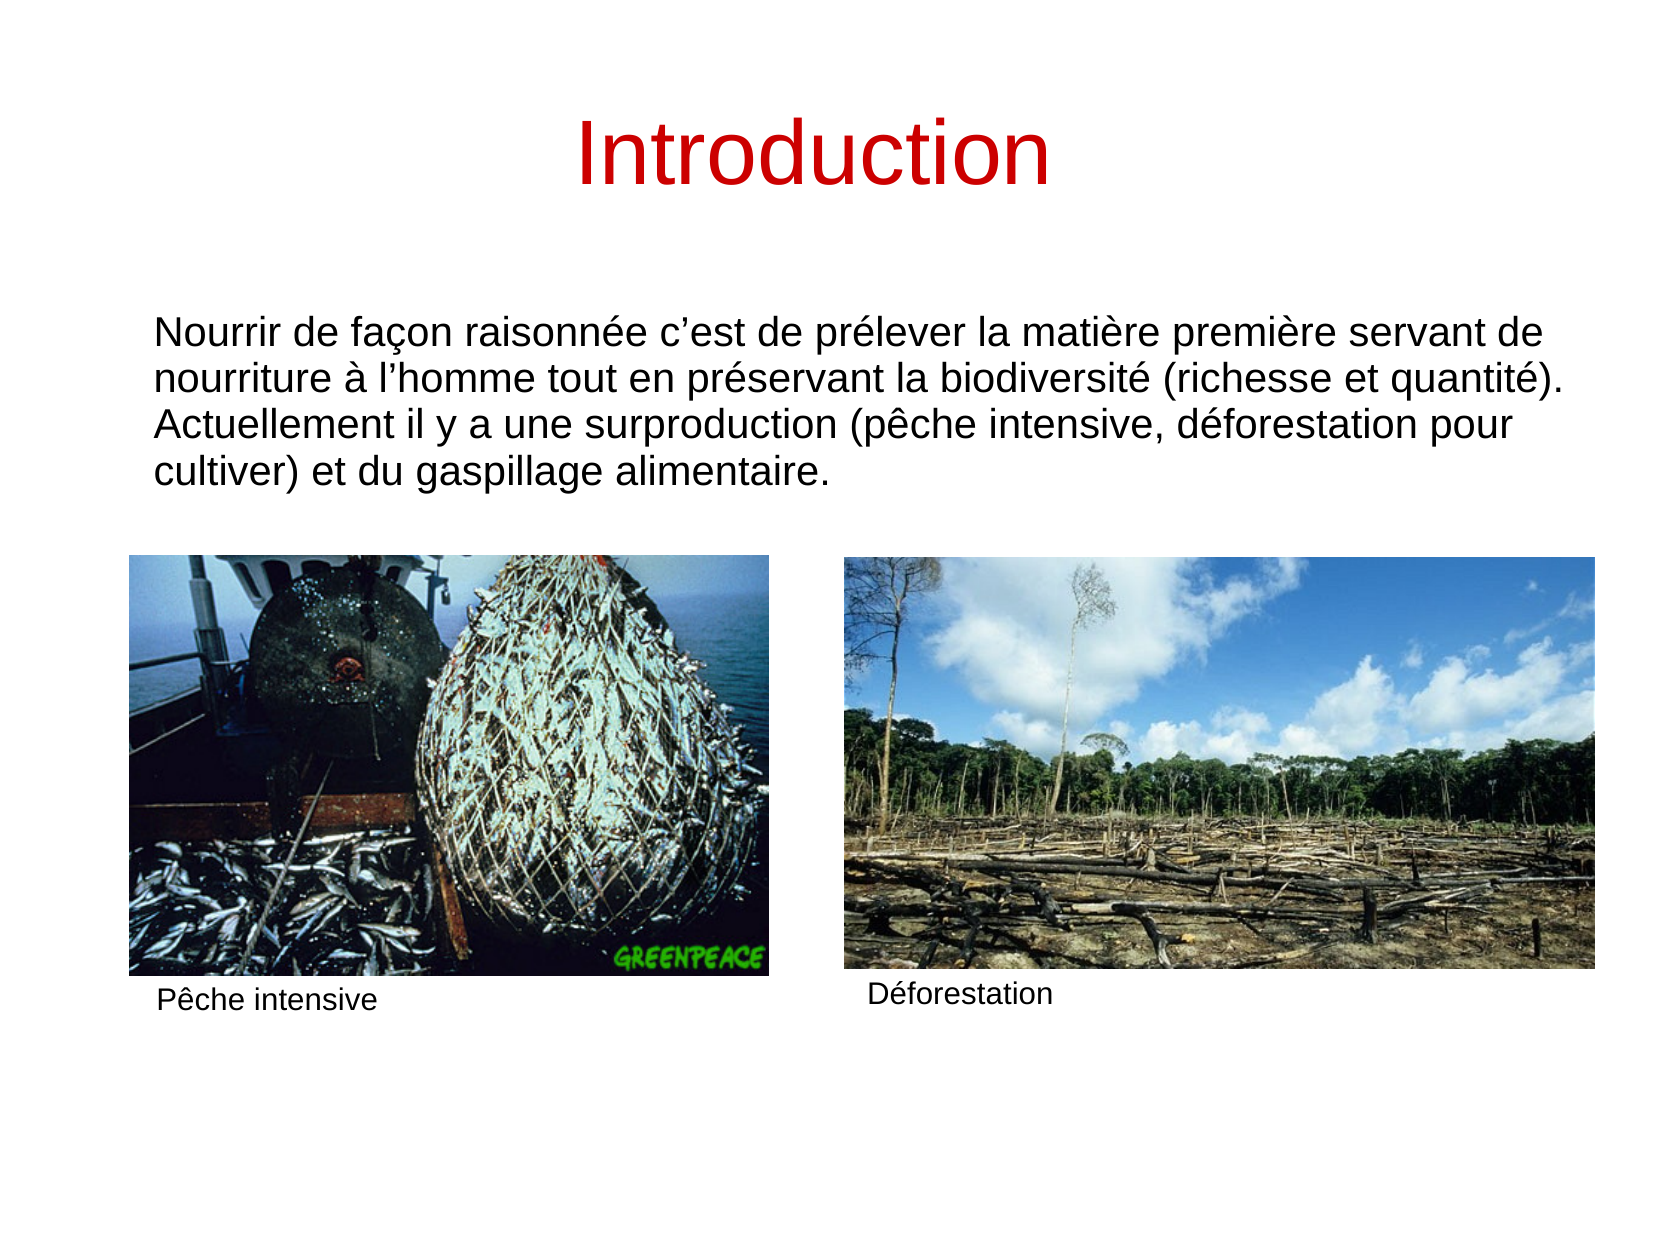

# Introduction
Nourrir de façon raisonnée c’est de prélever la matière première servant de nourriture à l’homme tout en préservant la biodiversité (richesse et quantité). Actuellement il y a une surproduction (pêche intensive, déforestation pour cultiver) et du gaspillage alimentaire.
Pêche intensive
Déforestation